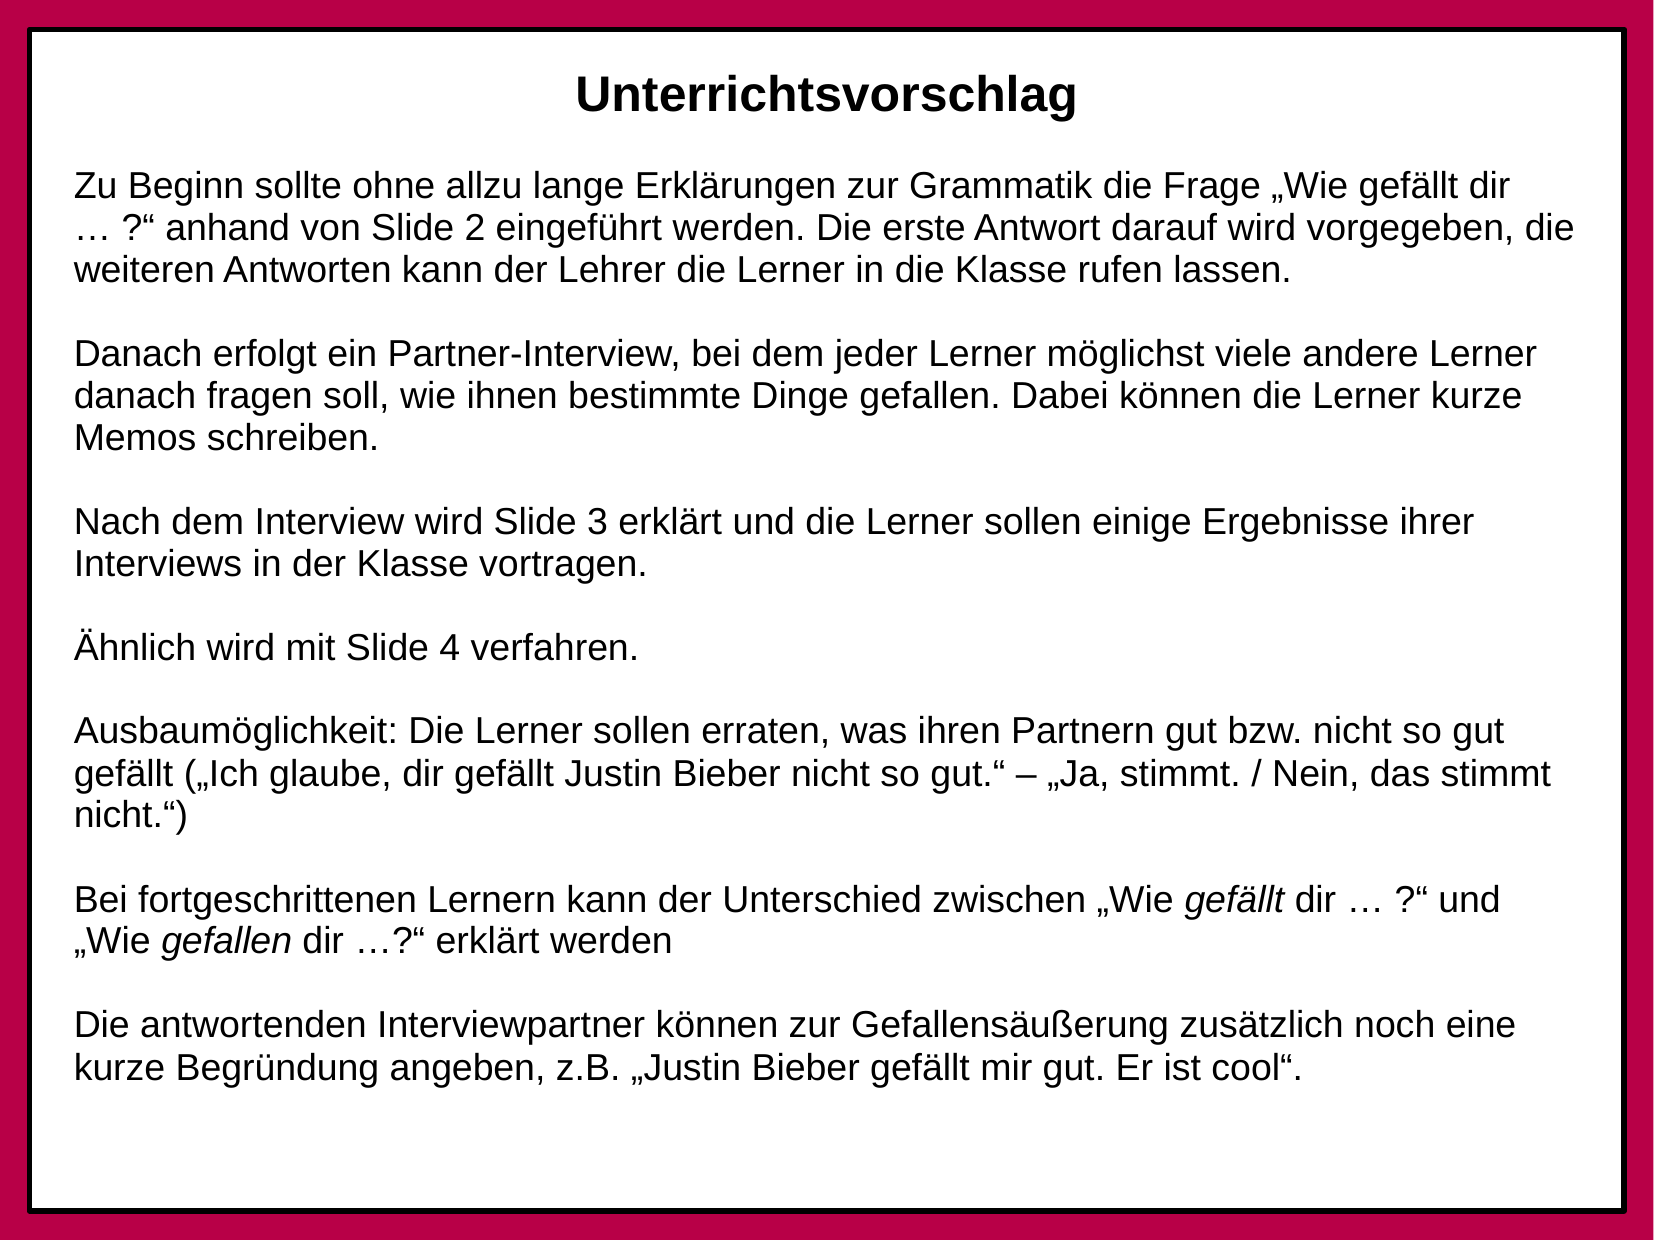

Unterrichtsvorschlag
Zu Beginn sollte ohne allzu lange Erklärungen zur Grammatik die Frage „Wie gefällt dir … ?“ anhand von Slide 2 eingeführt werden. Die erste Antwort darauf wird vorgegeben, die weiteren Antworten kann der Lehrer die Lerner in die Klasse rufen lassen.
Danach erfolgt ein Partner-Interview, bei dem jeder Lerner möglichst viele andere Lerner danach fragen soll, wie ihnen bestimmte Dinge gefallen. Dabei können die Lerner kurze Memos schreiben.
Nach dem Interview wird Slide 3 erklärt und die Lerner sollen einige Ergebnisse ihrer Interviews in der Klasse vortragen.
Ähnlich wird mit Slide 4 verfahren.
Ausbaumöglichkeit: Die Lerner sollen erraten, was ihren Partnern gut bzw. nicht so gut gefällt („Ich glaube, dir gefällt Justin Bieber nicht so gut.“ – „Ja, stimmt. / Nein, das stimmt nicht.“)
Bei fortgeschrittenen Lernern kann der Unterschied zwischen „Wie gefällt dir … ?“ und „Wie gefallen dir …?“ erklärt werden
Die antwortenden Interviewpartner können zur Gefallensäußerung zusätzlich noch eine kurze Begründung angeben, z.B. „Justin Bieber gefällt mir gut. Er ist cool“.